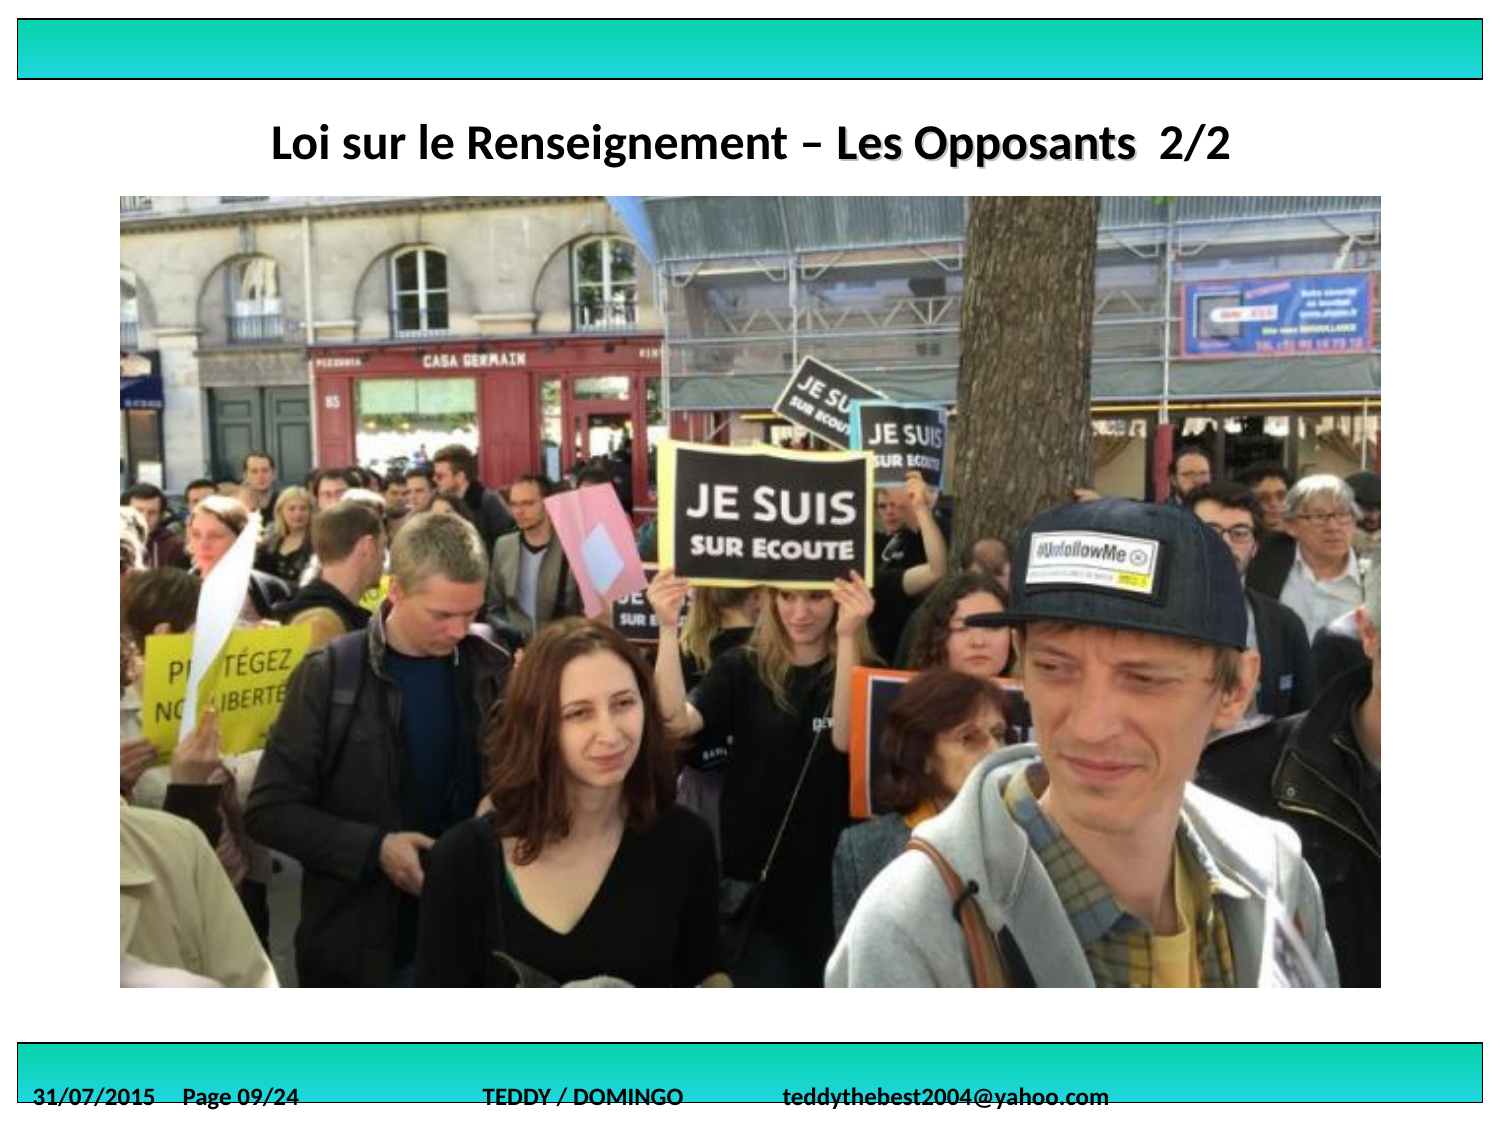

Loi sur le Renseignement – Les Opposants 2/2
31/07/2015	Page 09/24			TEDDY / DOMINGO		teddythebest2004@yahoo.com